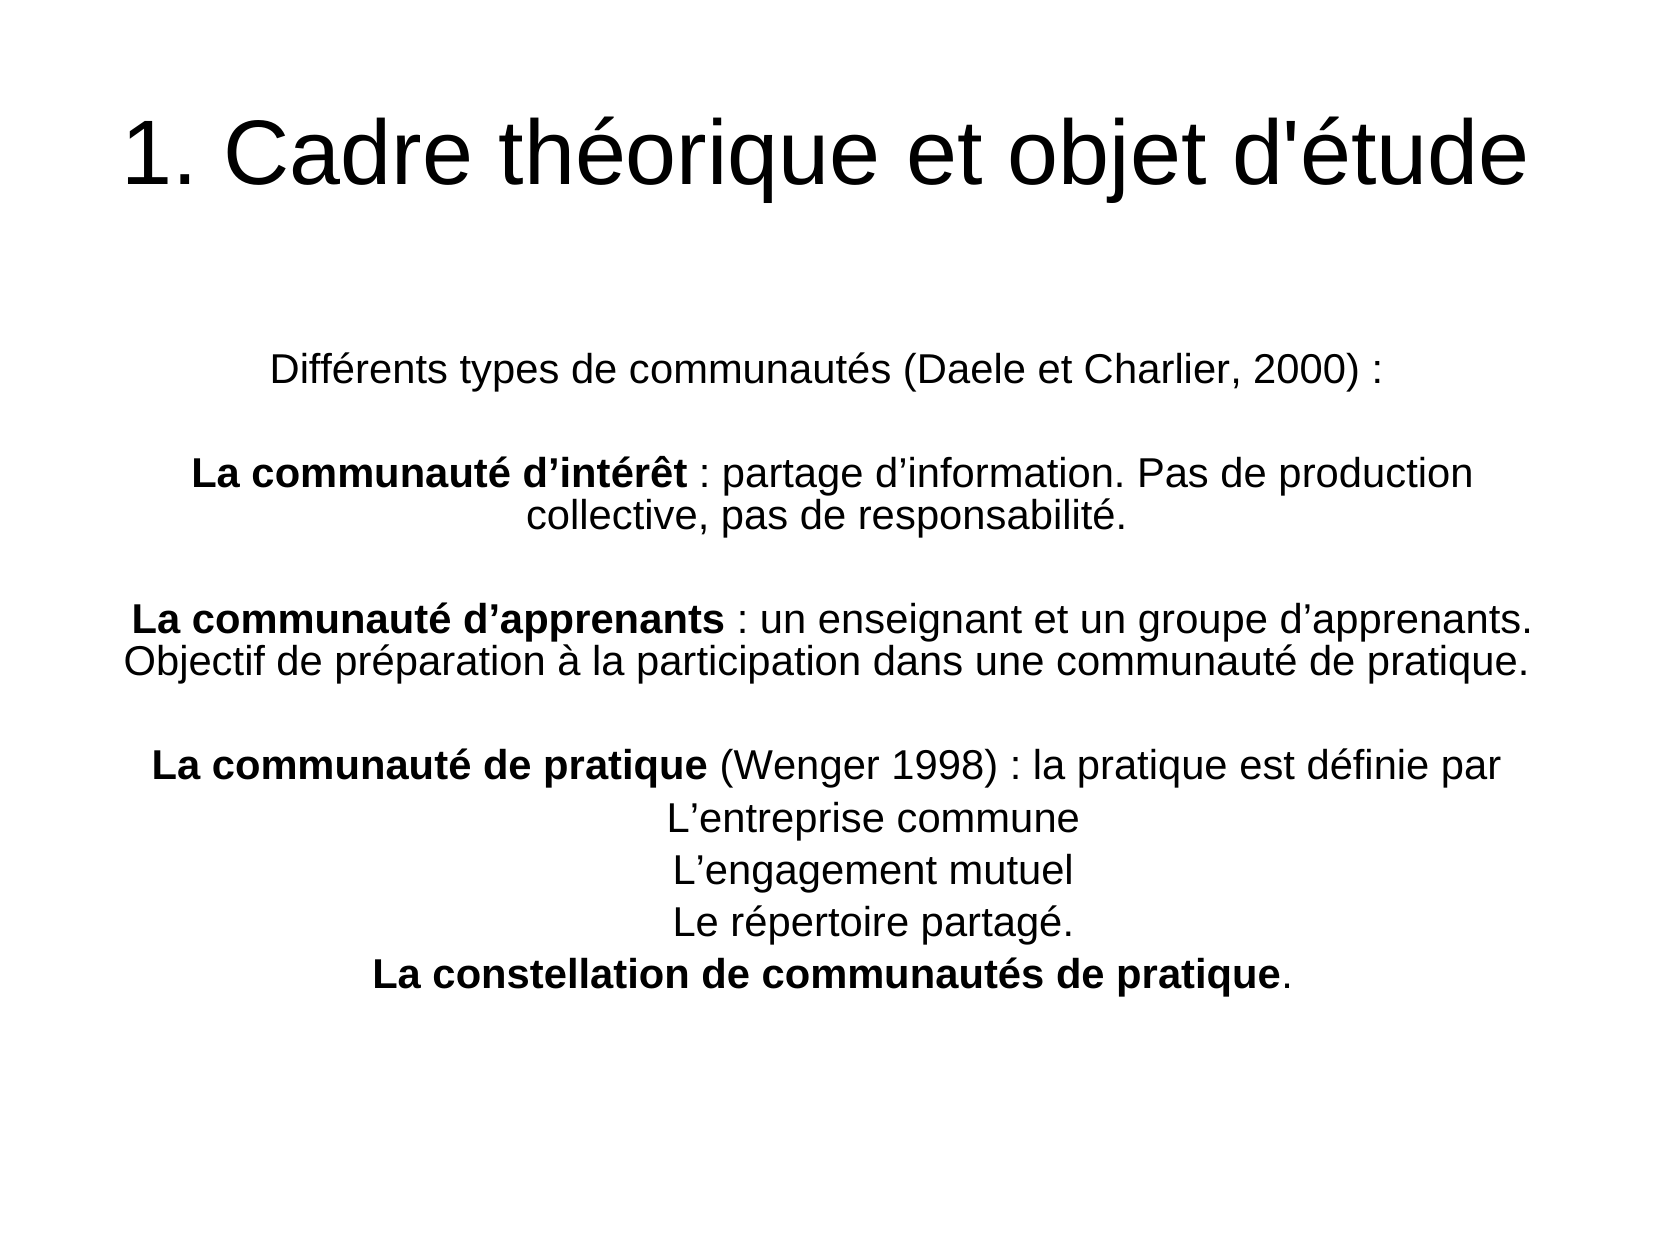

#
1. Cadre théorique et objet d'étude
Différents types de communautés (Daele et Charlier, 2000) :
 La communauté d’intérêt : partage d’information. Pas de production collective, pas de responsabilité.
 La communauté d’apprenants : un enseignant et un groupe d’apprenants. Objectif de préparation à la participation dans une communauté de pratique.
 La communauté de pratique (Wenger 1998) : la pratique est définie par
L’entreprise commune
L’engagement mutuel
Le répertoire partagé.
 La constellation de communautés de pratique.